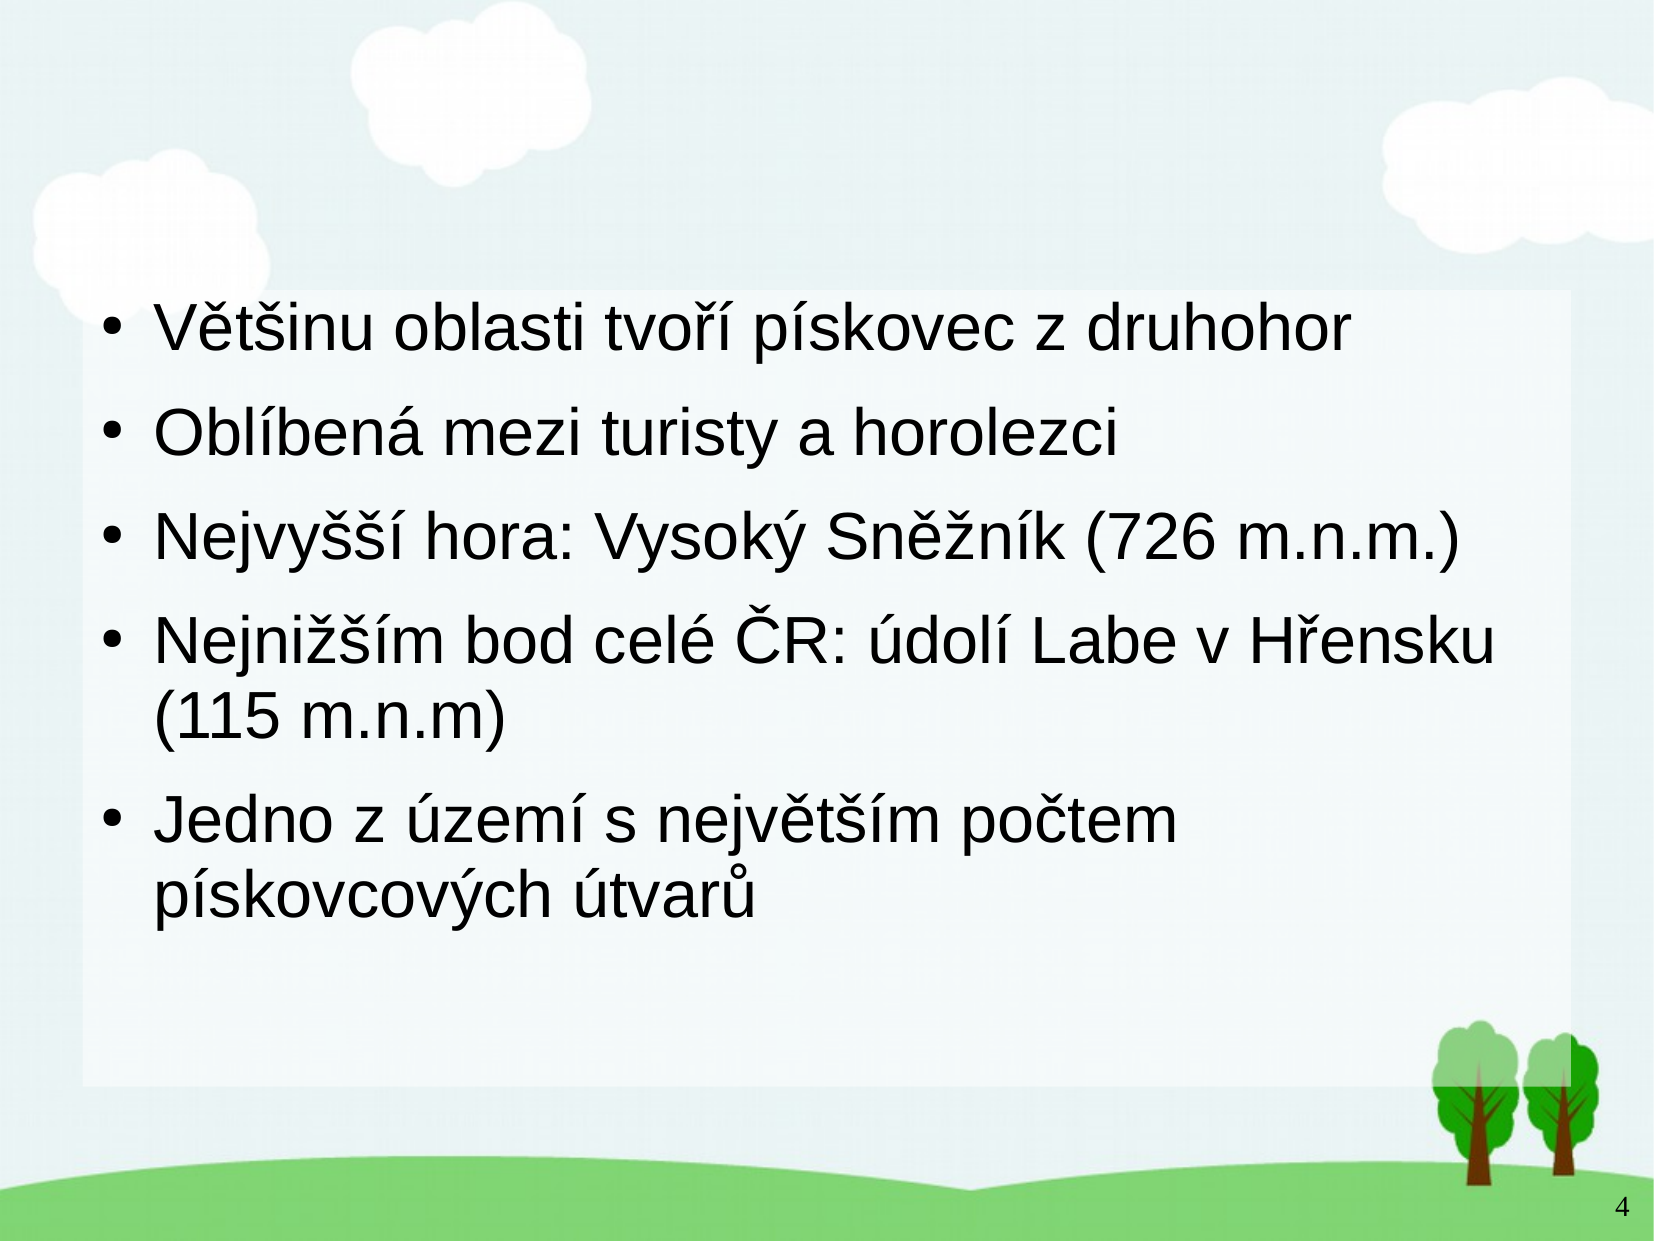

#
Většinu oblasti tvoří pískovec z druhohor
Oblíbená mezi turisty a horolezci
Nejvyšší hora: Vysoký Sněžník (726 m.n.m.)
Nejnižším bod celé ČR: údolí Labe v Hřensku (115 m.n.m)
Jedno z území s největším počtem pískovcových útvarů
4